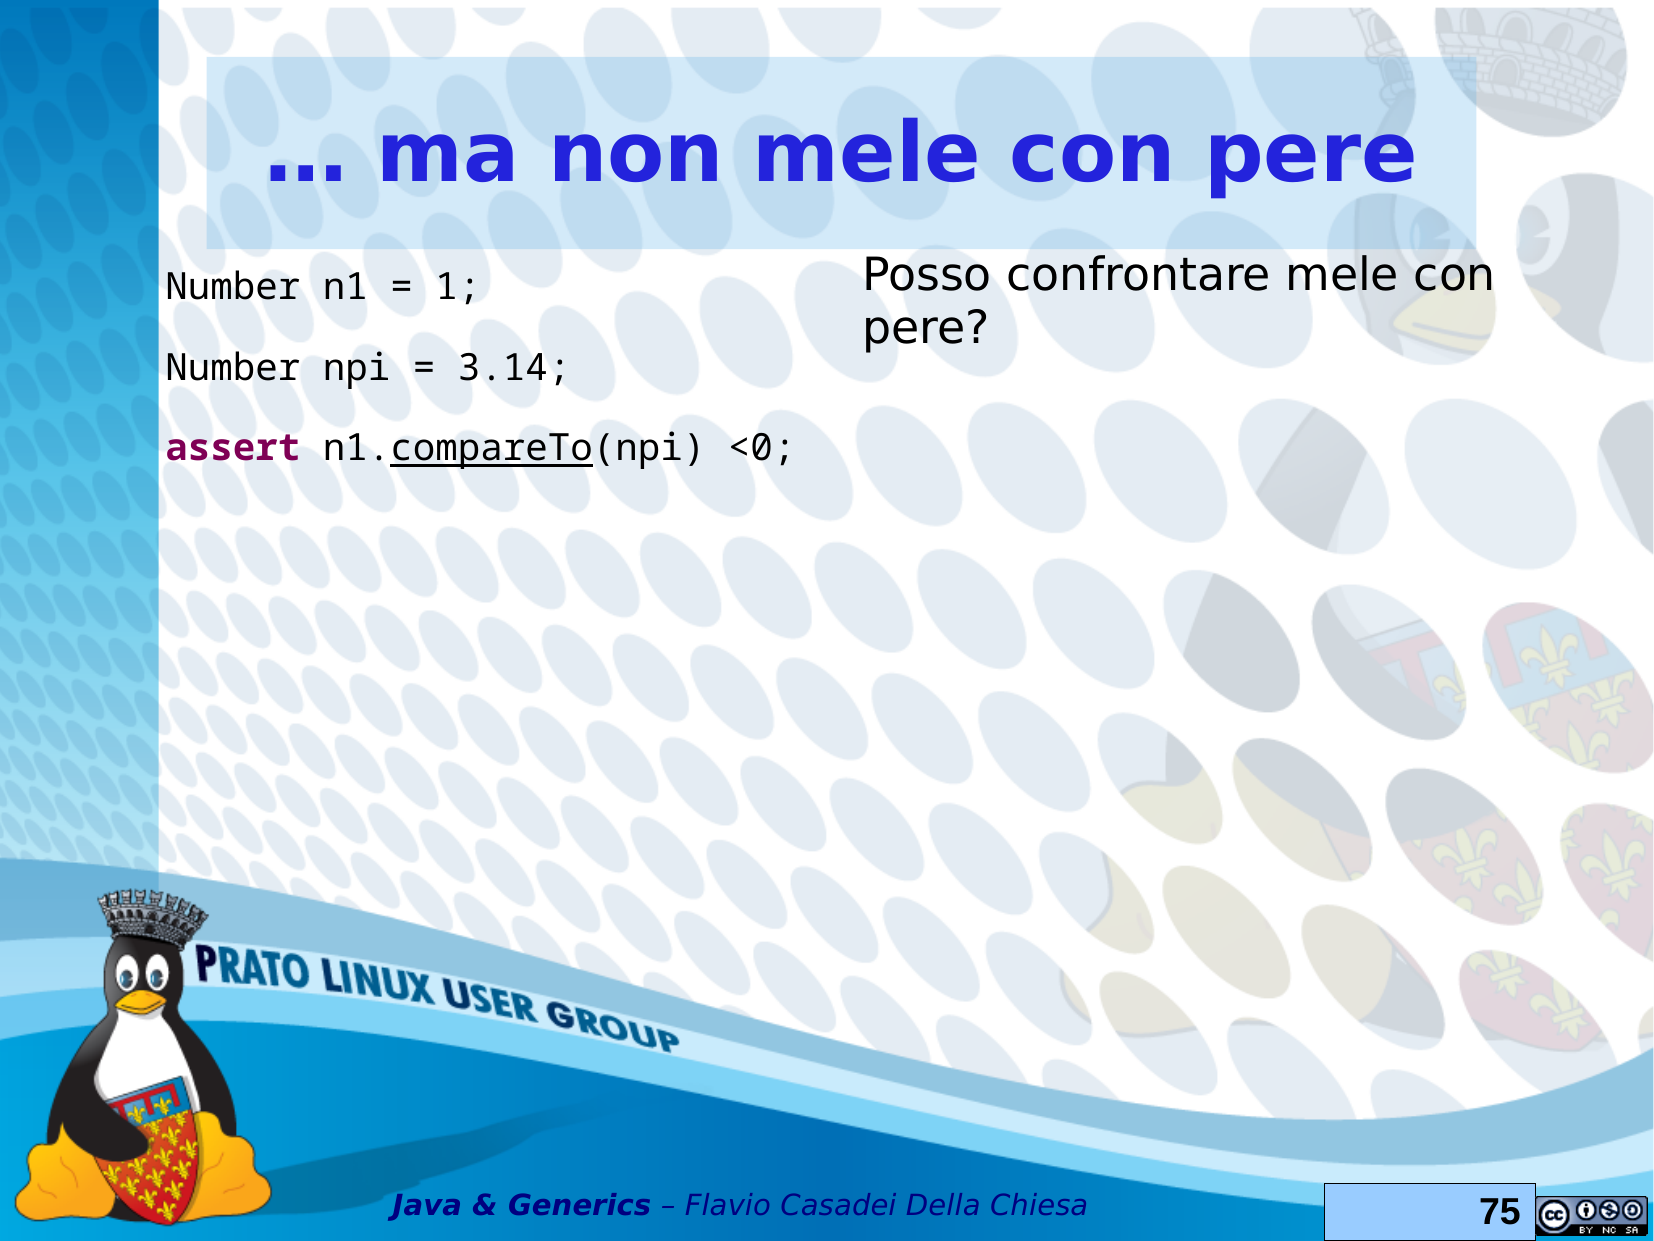

# … ma non mele con pere
Posso confrontare mele con pere?
Number n1 = 1;
Number npi = 3.14;
assert n1.compareTo(npi) <0;